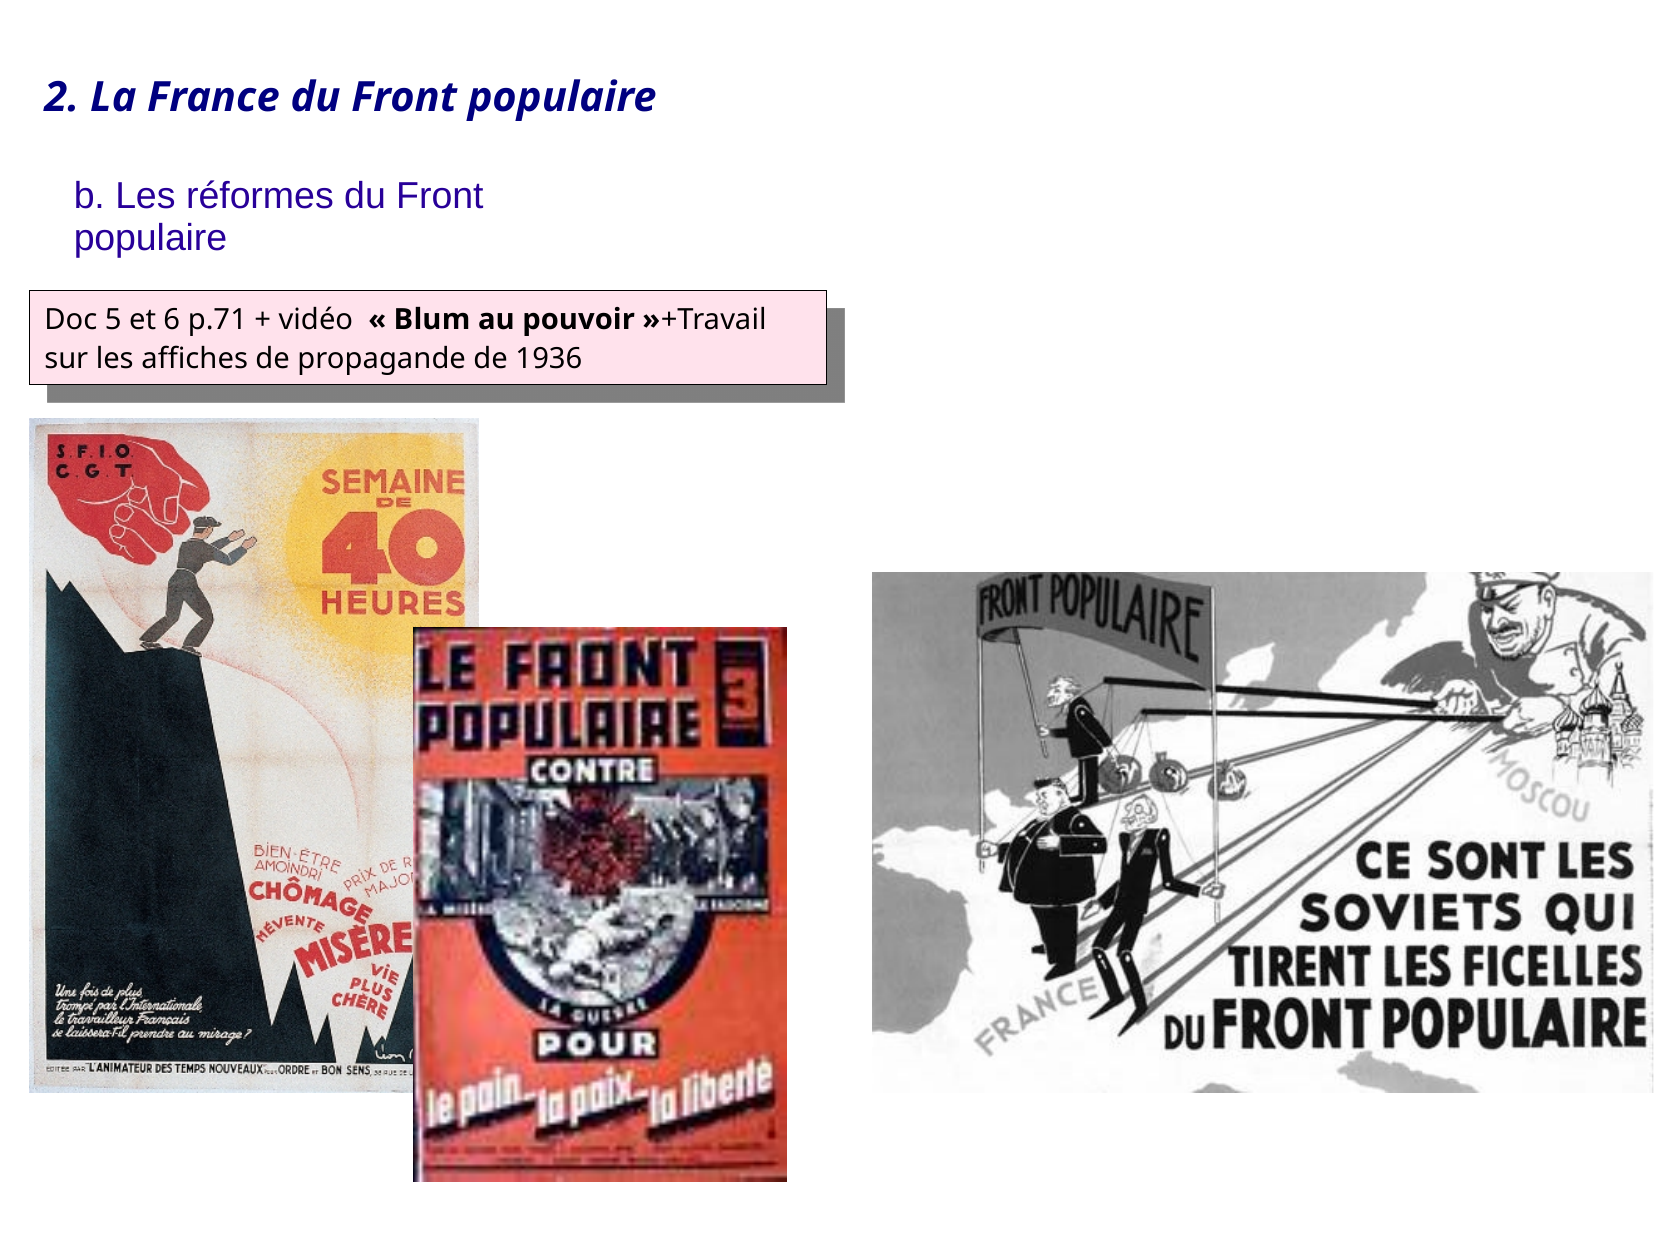

2. La France du Front populaire
b. Les réformes du Front populaire
Doc 5 et 6 p.71 + vidéo  « Blum au pouvoir »+Travail sur les affiches de propagande de 1936